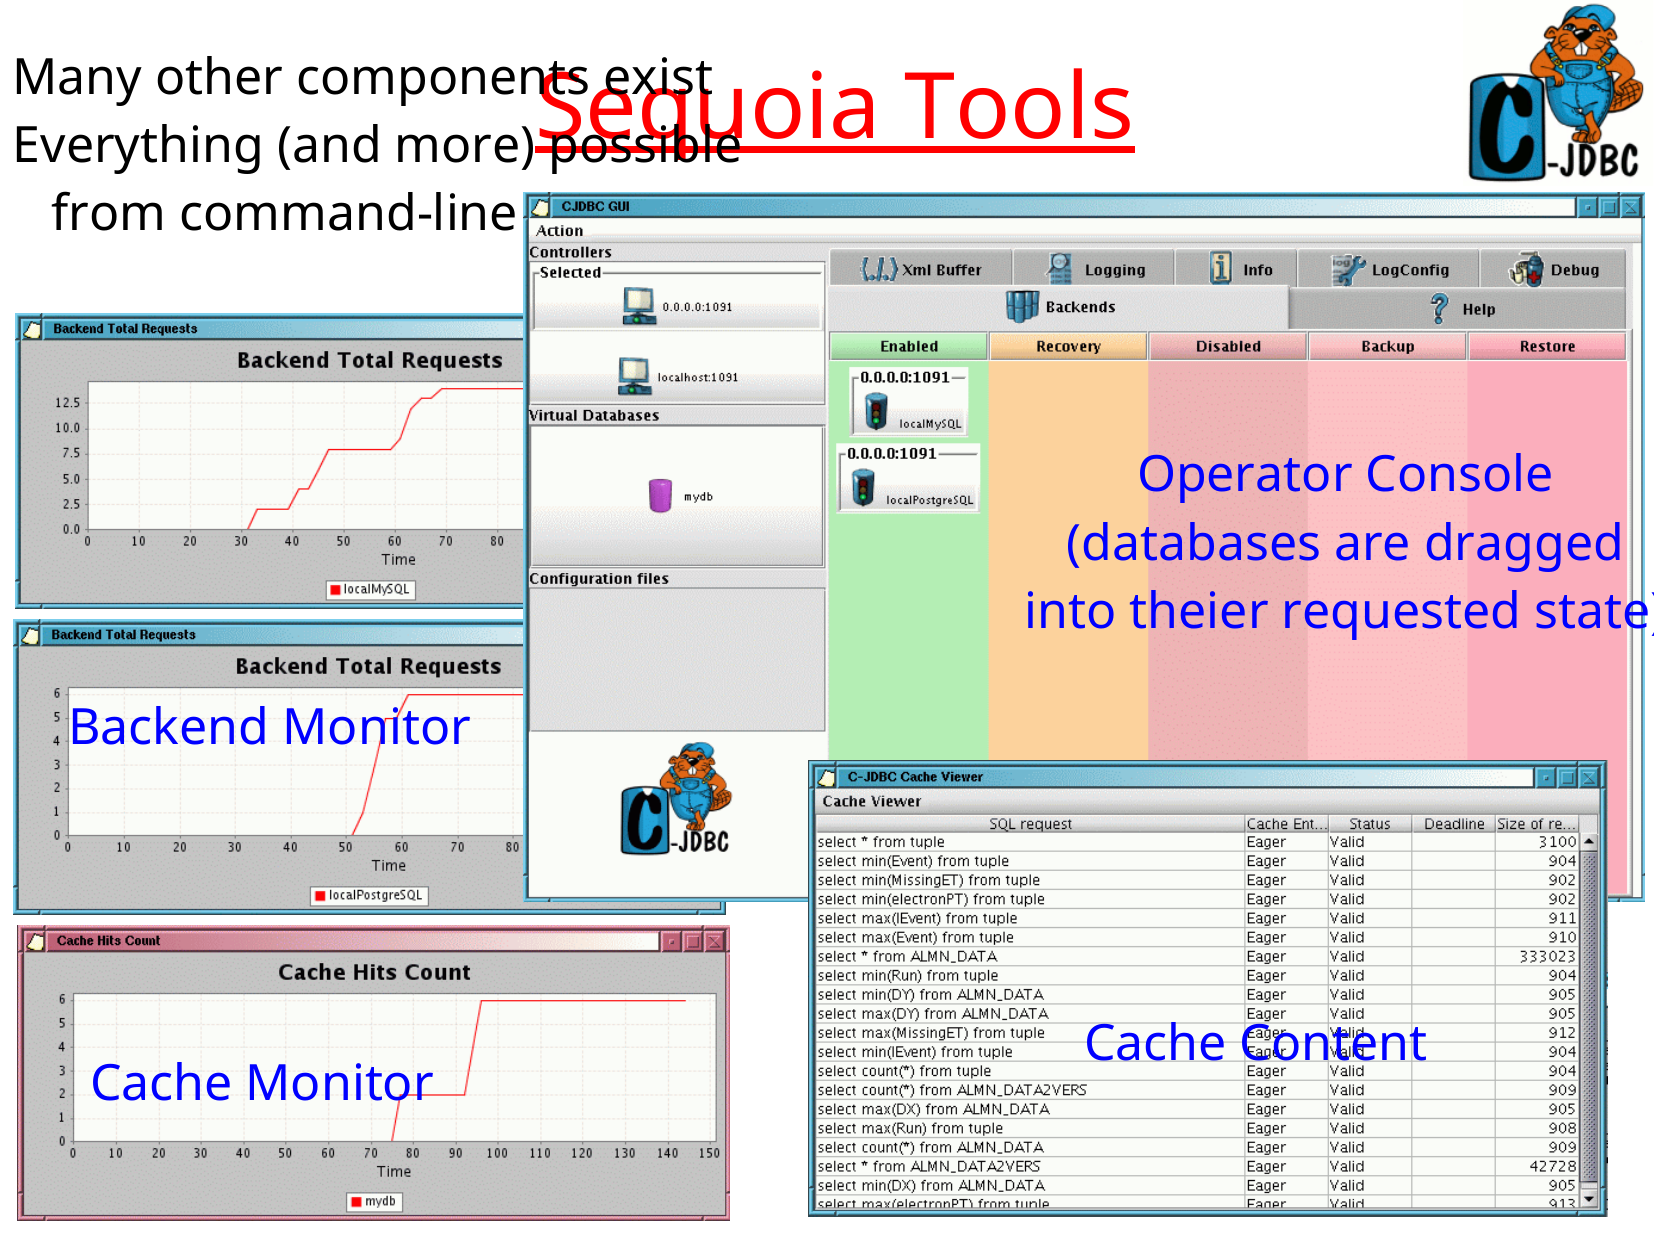

# Sequoia Tools
Many other components exist
Everything (and more) possible
 from command-line
Operator Console
(databases are dragged
into theier requested state)
Backend Monitor
Cache Content
Cache Monitor